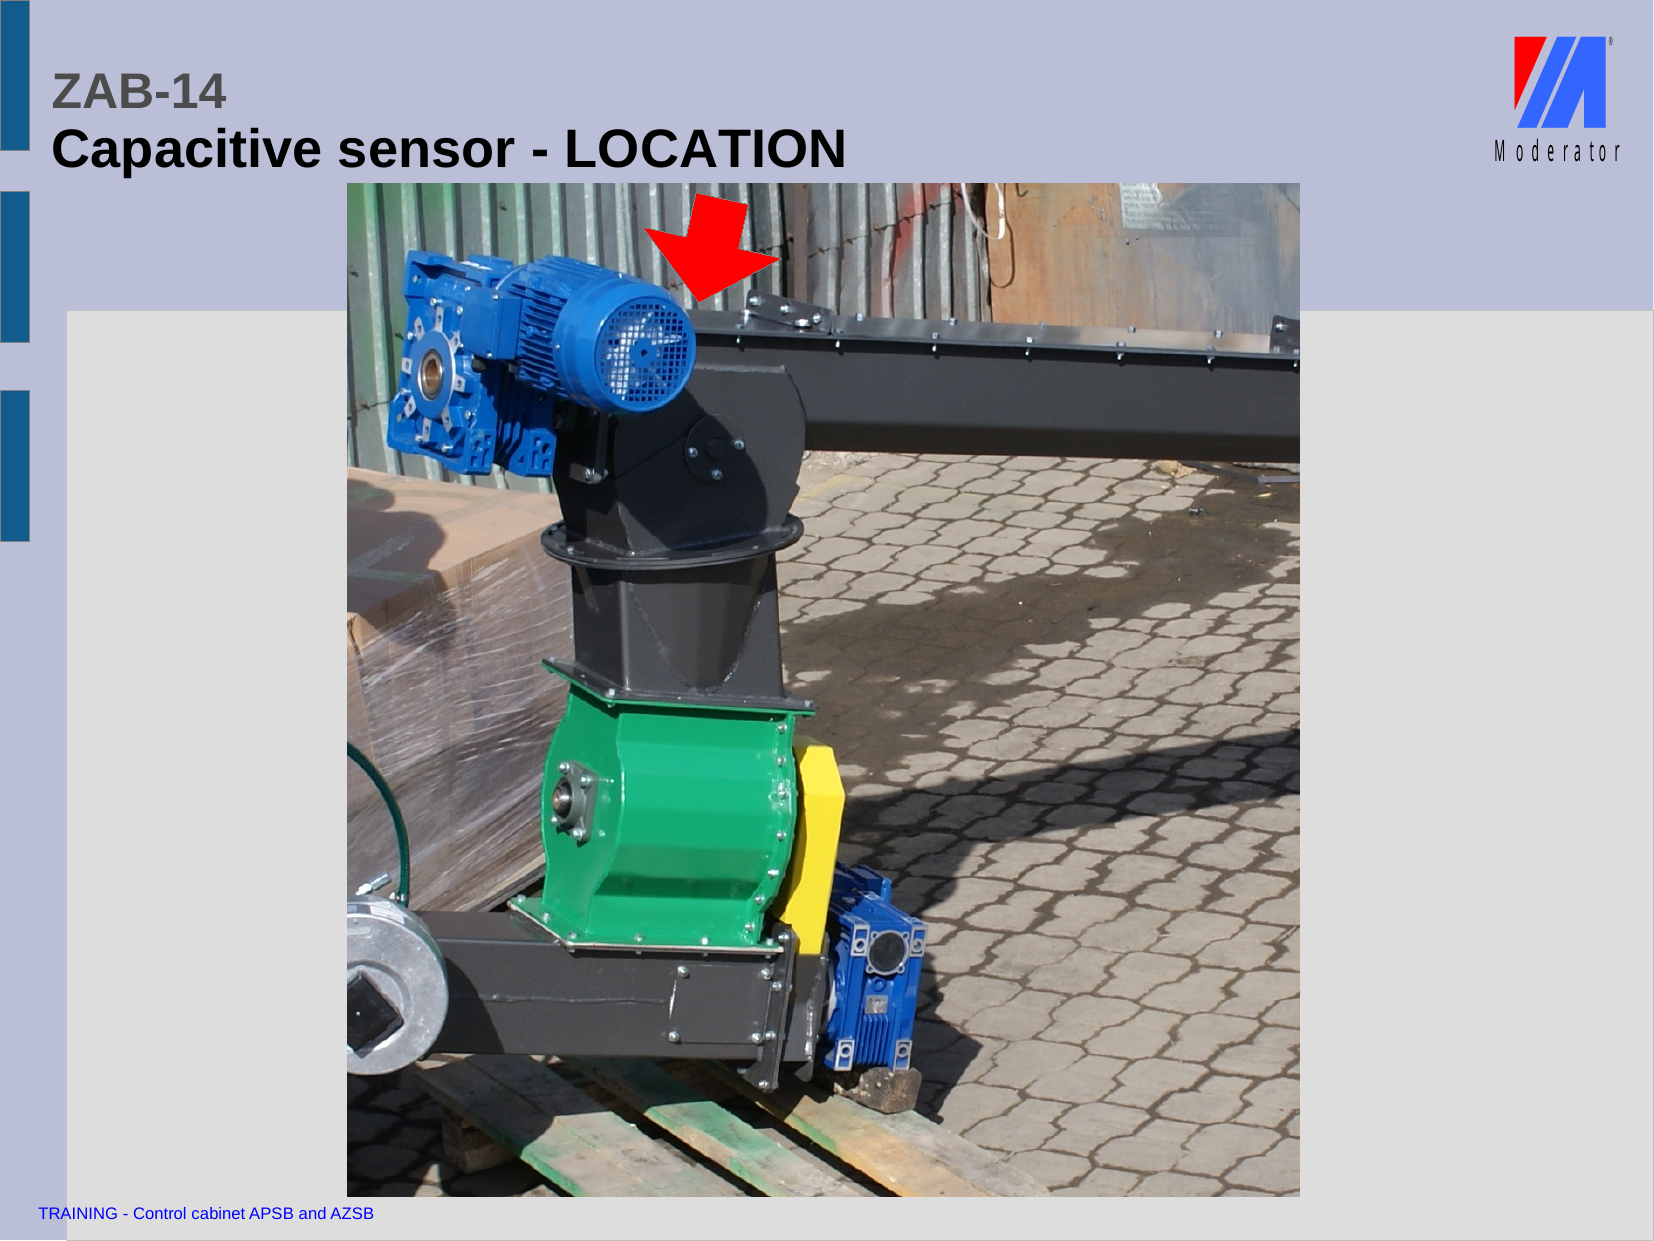

# ZAB-14 Capacitive sensor - LOCATION
TRAINING - Control cabinet APSB and AZSB